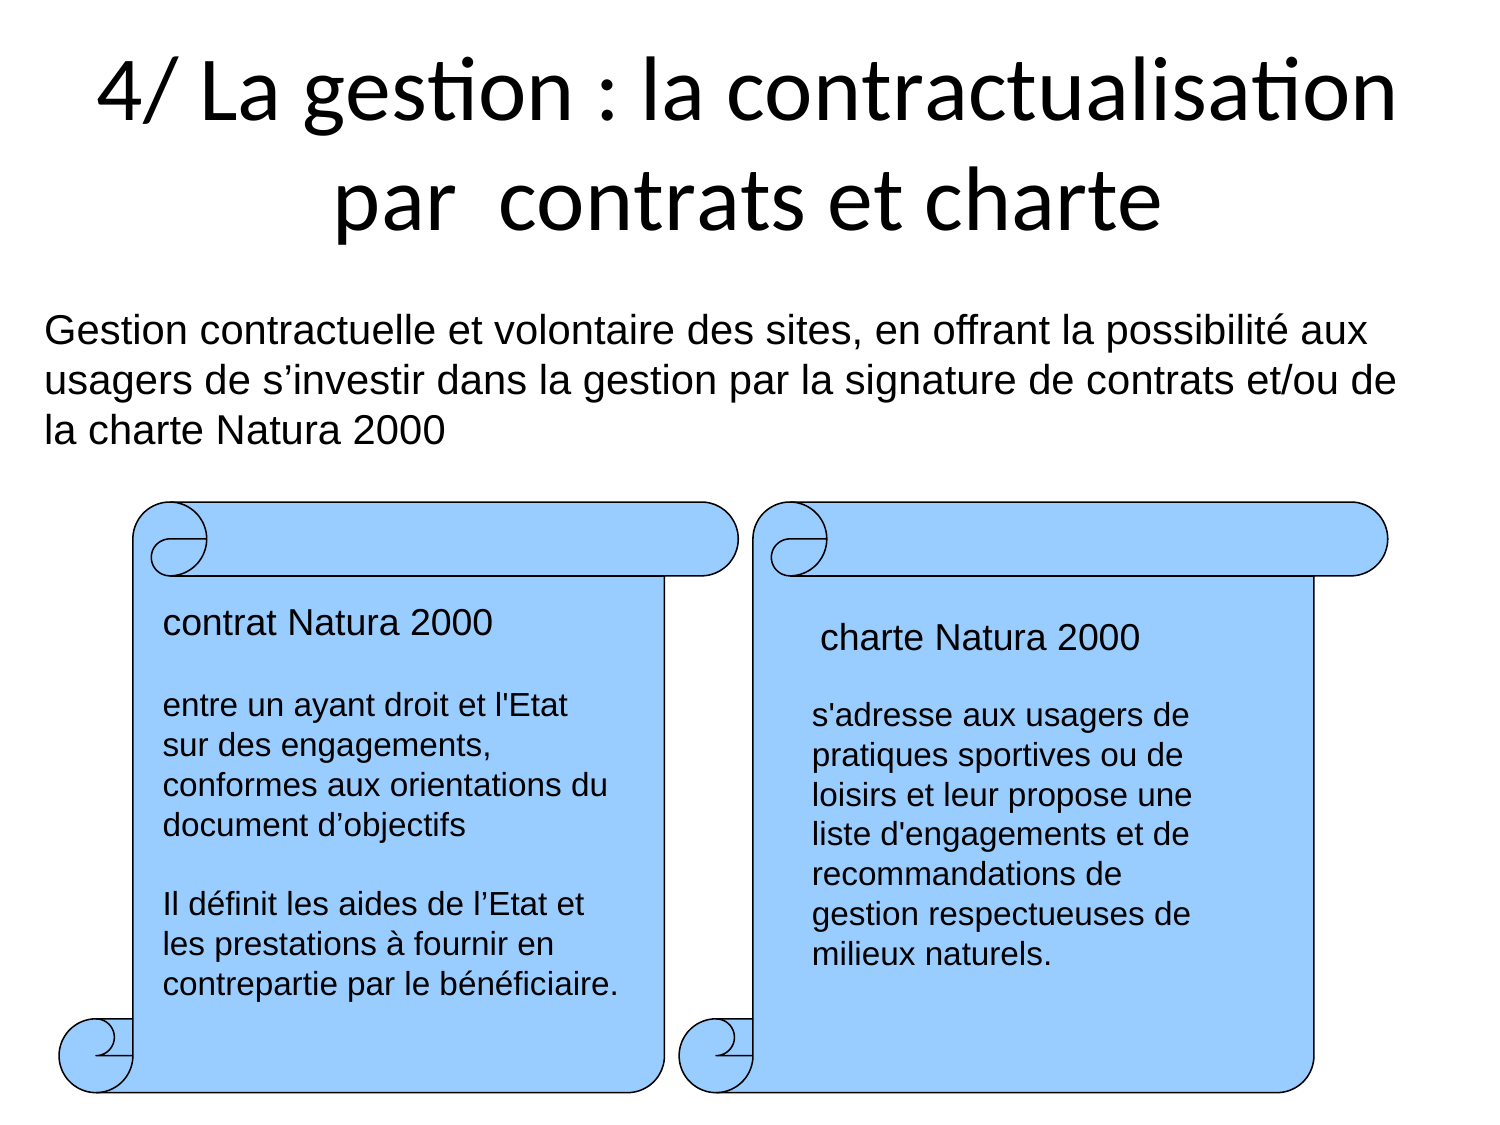

# 4/ La gestion : la contractualisation par contrats et charte
Gestion contractuelle et volontaire des sites, en offrant la possibilité aux usagers de s’investir dans la gestion par la signature de contrats et/ou de la charte Natura 2000
contrat Natura 2000
entre un ayant droit et l'Etat sur des engagements, conformes aux orientations du document d’objectifs
Il définit les aides de l’Etat et les prestations à fournir en contrepartie par le bénéficiaire.
 charte Natura 2000
s'adresse aux usagers de pratiques sportives ou de loisirs et leur propose une liste d'engagements et de recommandations de gestion respectueuses de milieux naturels.